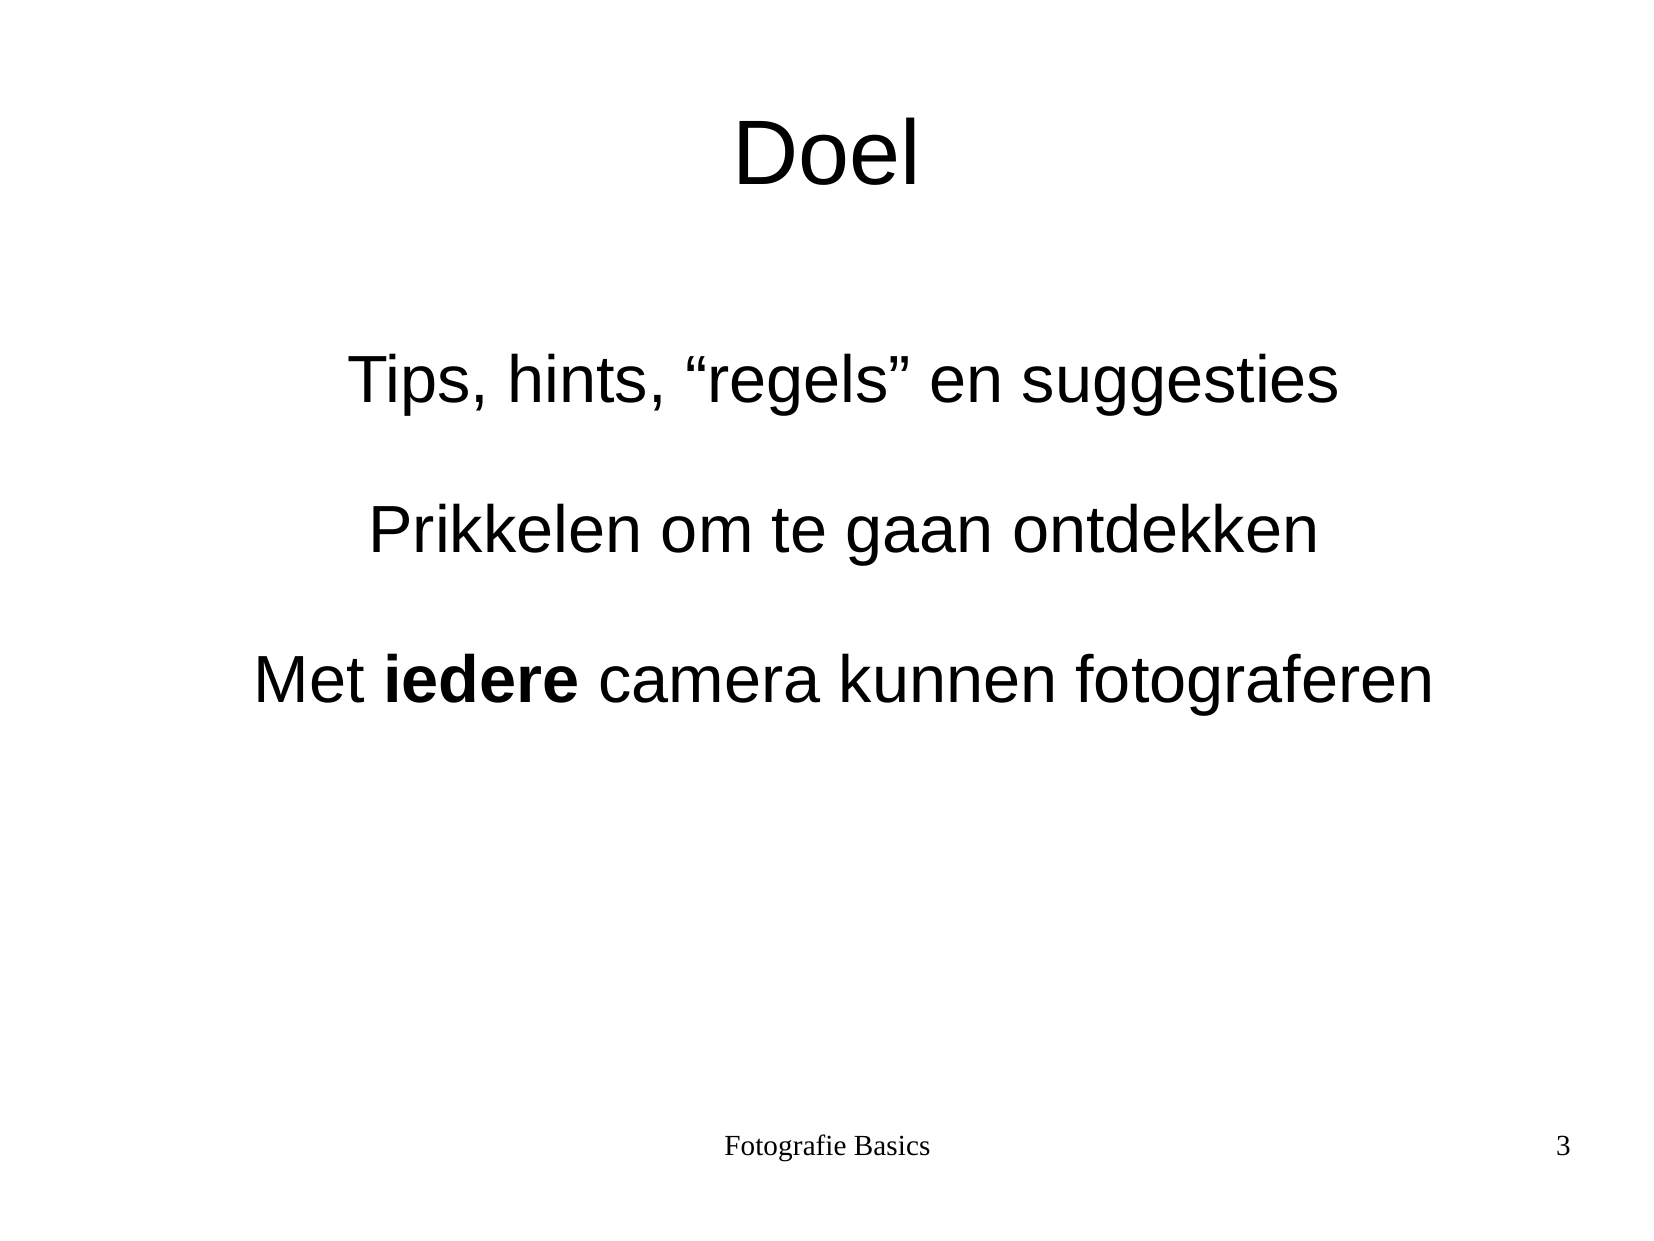

# Doel
Tips, hints, “regels” en suggesties
Prikkelen om te gaan ontdekken
Met iedere camera kunnen fotograferen
Fotografie Basics
3